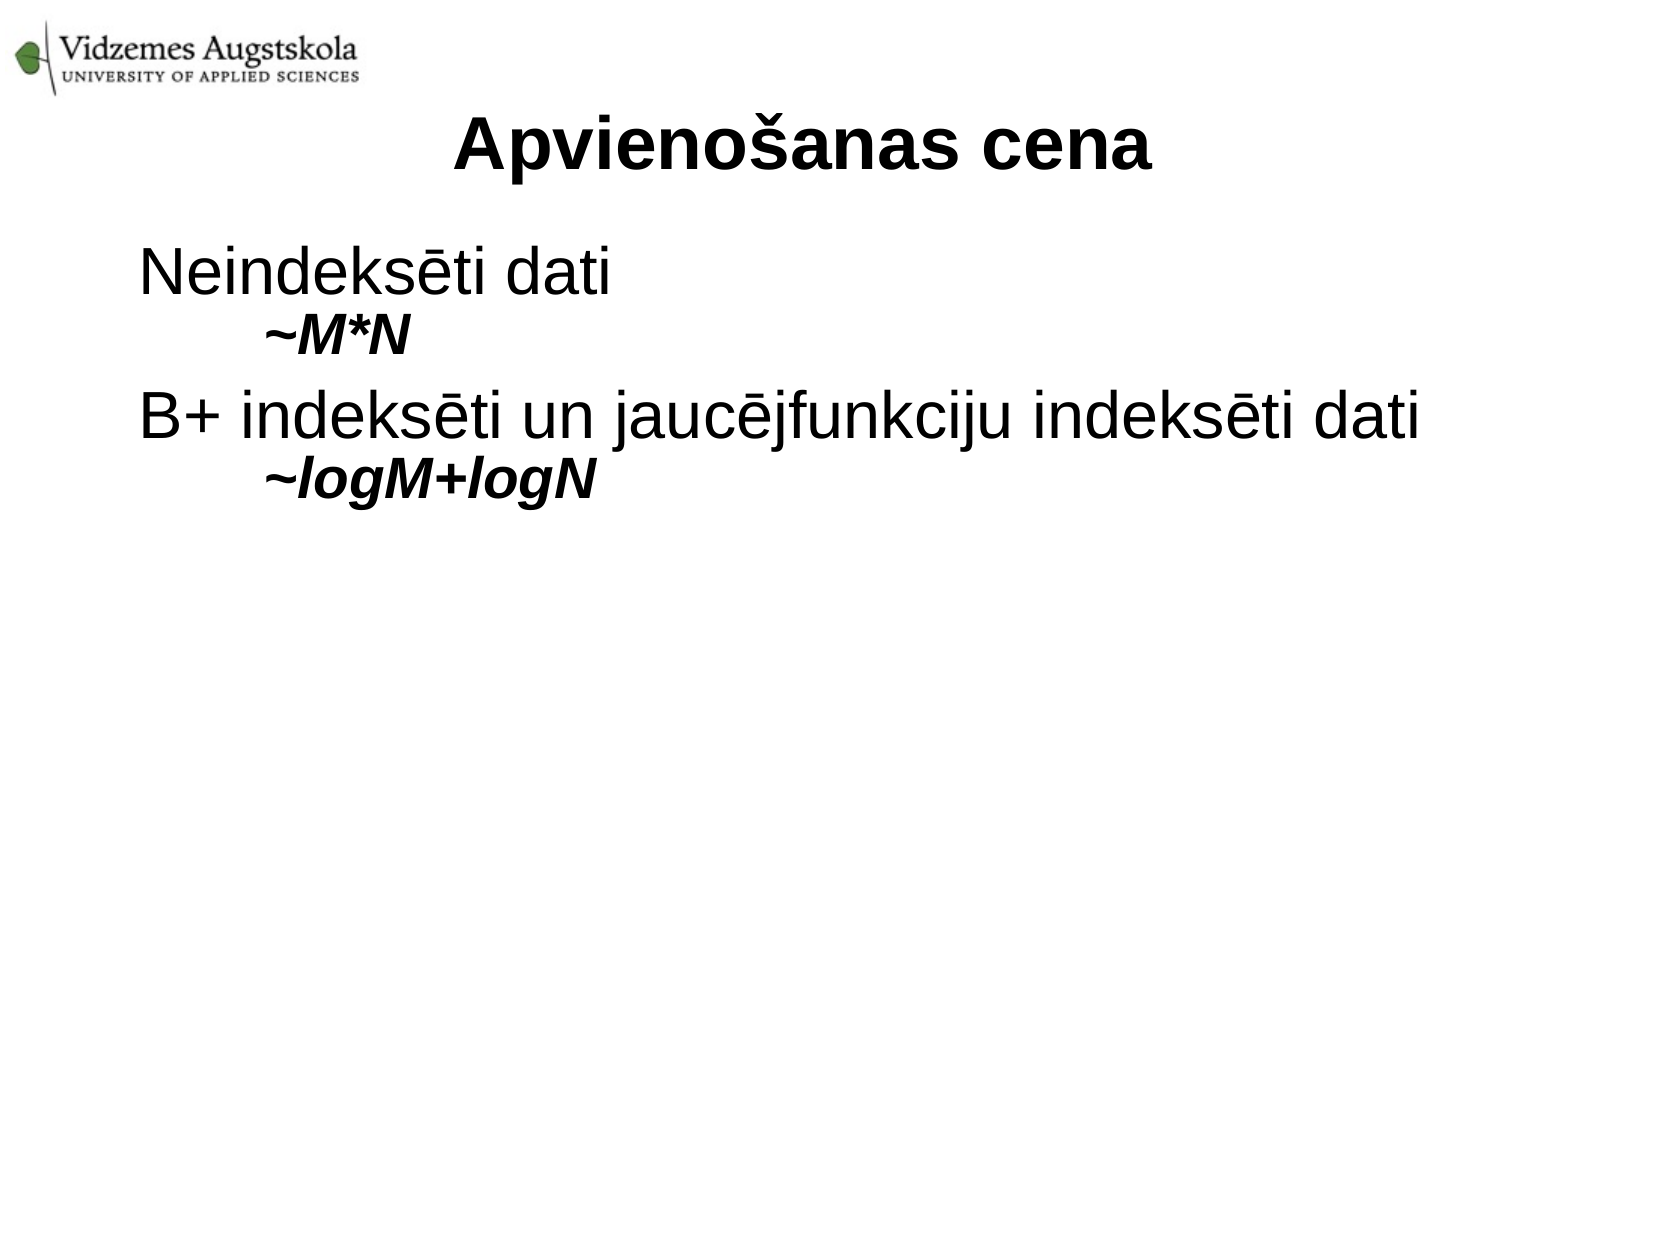

# Apvienošanas cena
Neindeksēti dati
~M*N
B+ indeksēti un jaucējfunkciju indeksēti dati
~logM+logN